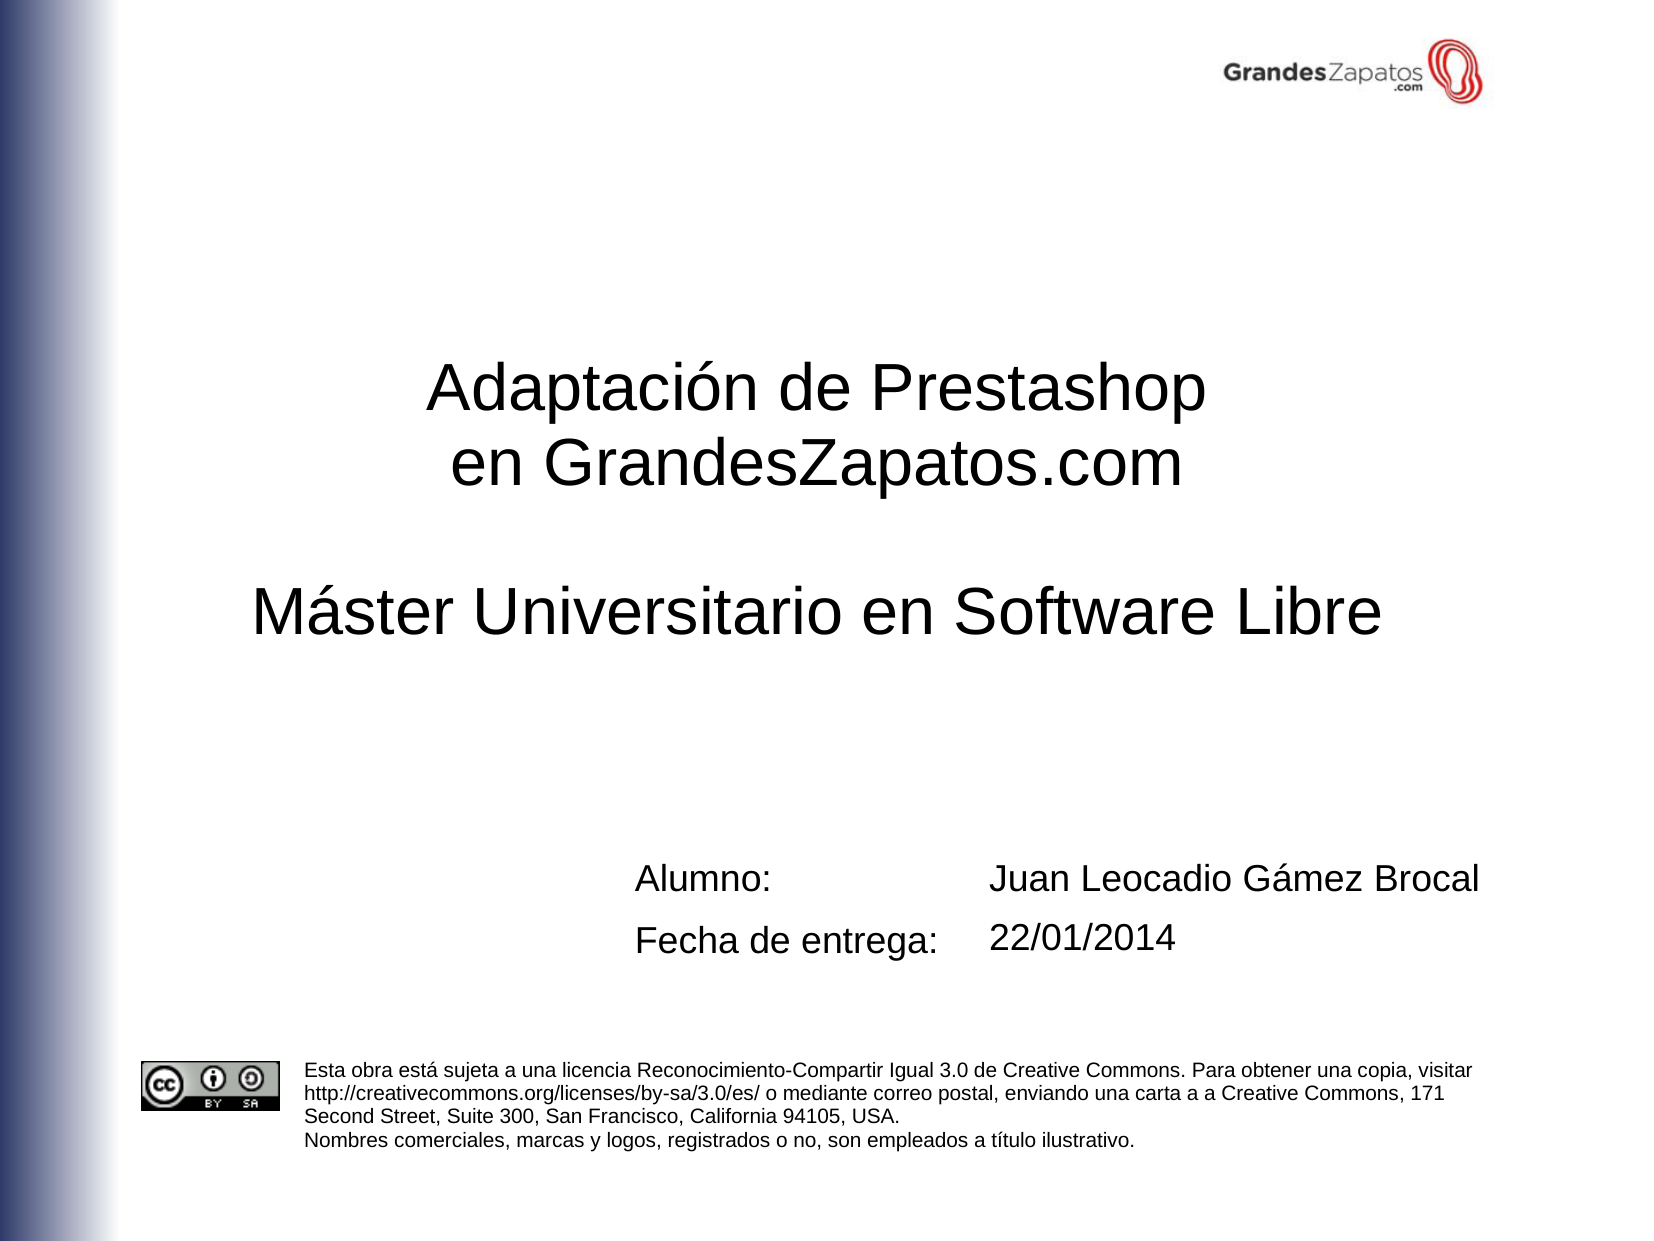

Adaptación de Prestashop
en GrandesZapatos.com
Máster Universitario en Software Libre
Alumno:
Juan Leocadio Gámez Brocal
22/01/2014
Fecha de entrega:
Esta obra está sujeta a una licencia Reconocimiento-Compartir Igual 3.0 de Creative Commons. Para obtener una copia, visitar http://creativecommons.org/licenses/by-sa/3.0/es/ o mediante correo postal, enviando una carta a a Creative Commons, 171 Second Street, Suite 300, San Francisco, California 94105, USA.
Nombres comerciales, marcas y logos, registrados o no, son empleados a título ilustrativo.